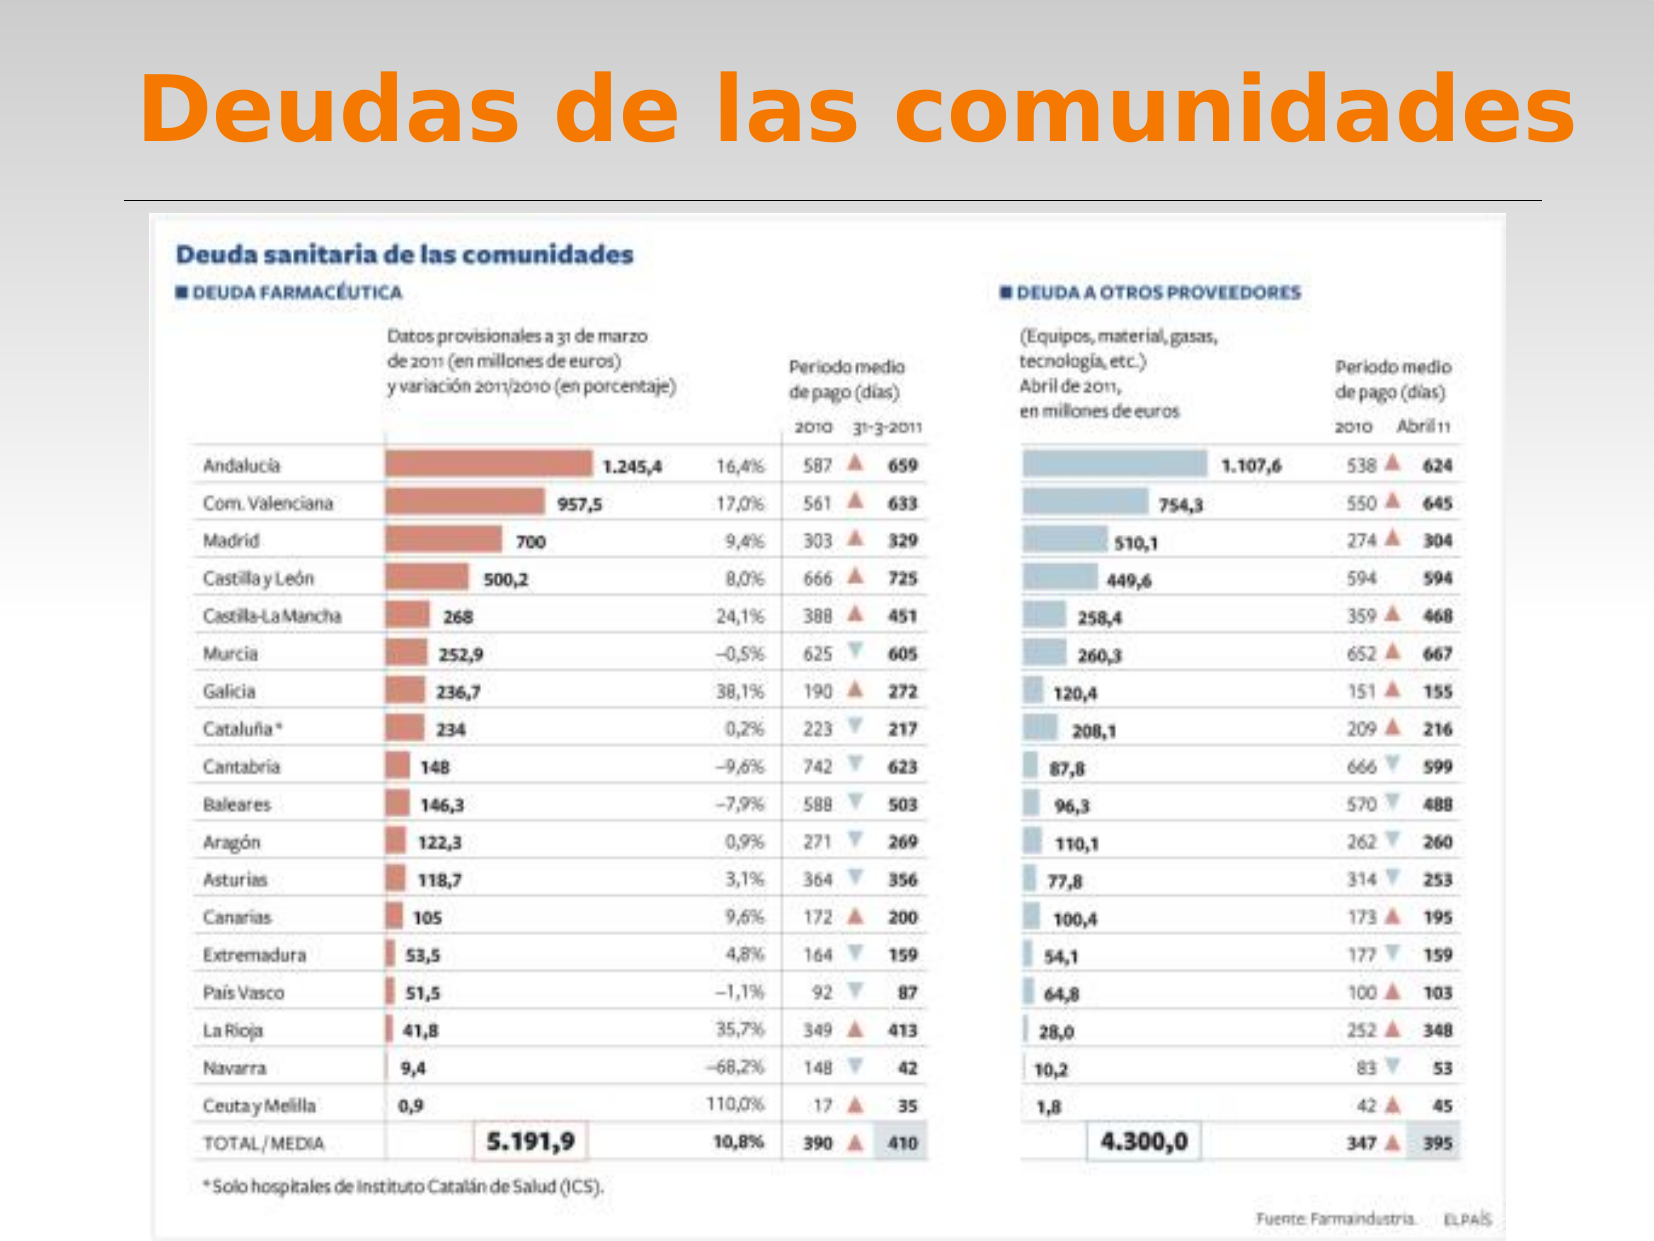

# Deudas de las comunidades
GdT Sanidad - Taller en Defensa de la Sanidad Pública
40